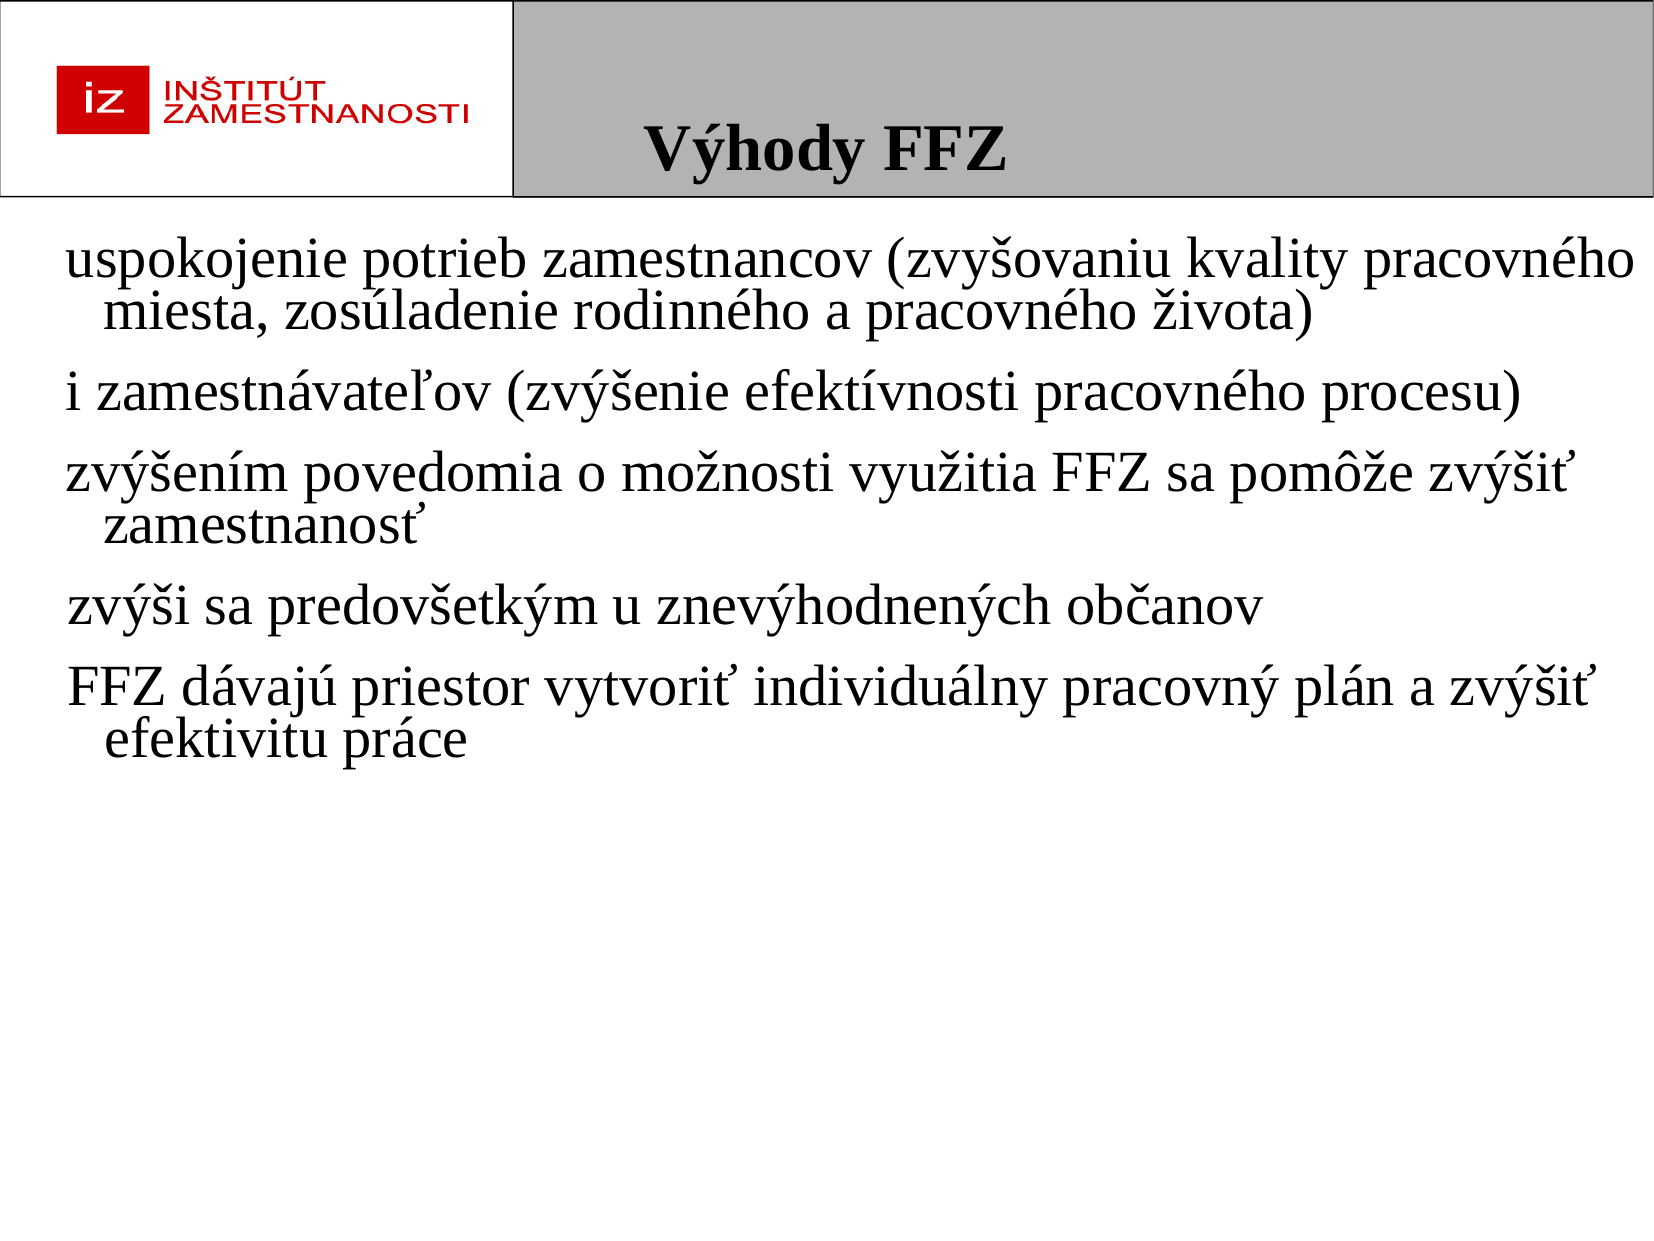

Výhody FFZ
# uspokojenie potrieb zamestnancov (zvyšovaniu kvality pracovného miesta, zosúladenie rodinného a pracovného života)
i zamestnávateľov (zvýšenie efektívnosti pracovného procesu)
zvýšením povedomia o možnosti využitia FFZ sa pomôže zvýšiť zamestnanosť
zvýši sa predovšetkým u znevýhodnených občanov
FFZ dávajú priestor vytvoriť individuálny pracovný plán a zvýšiť efektivitu práce